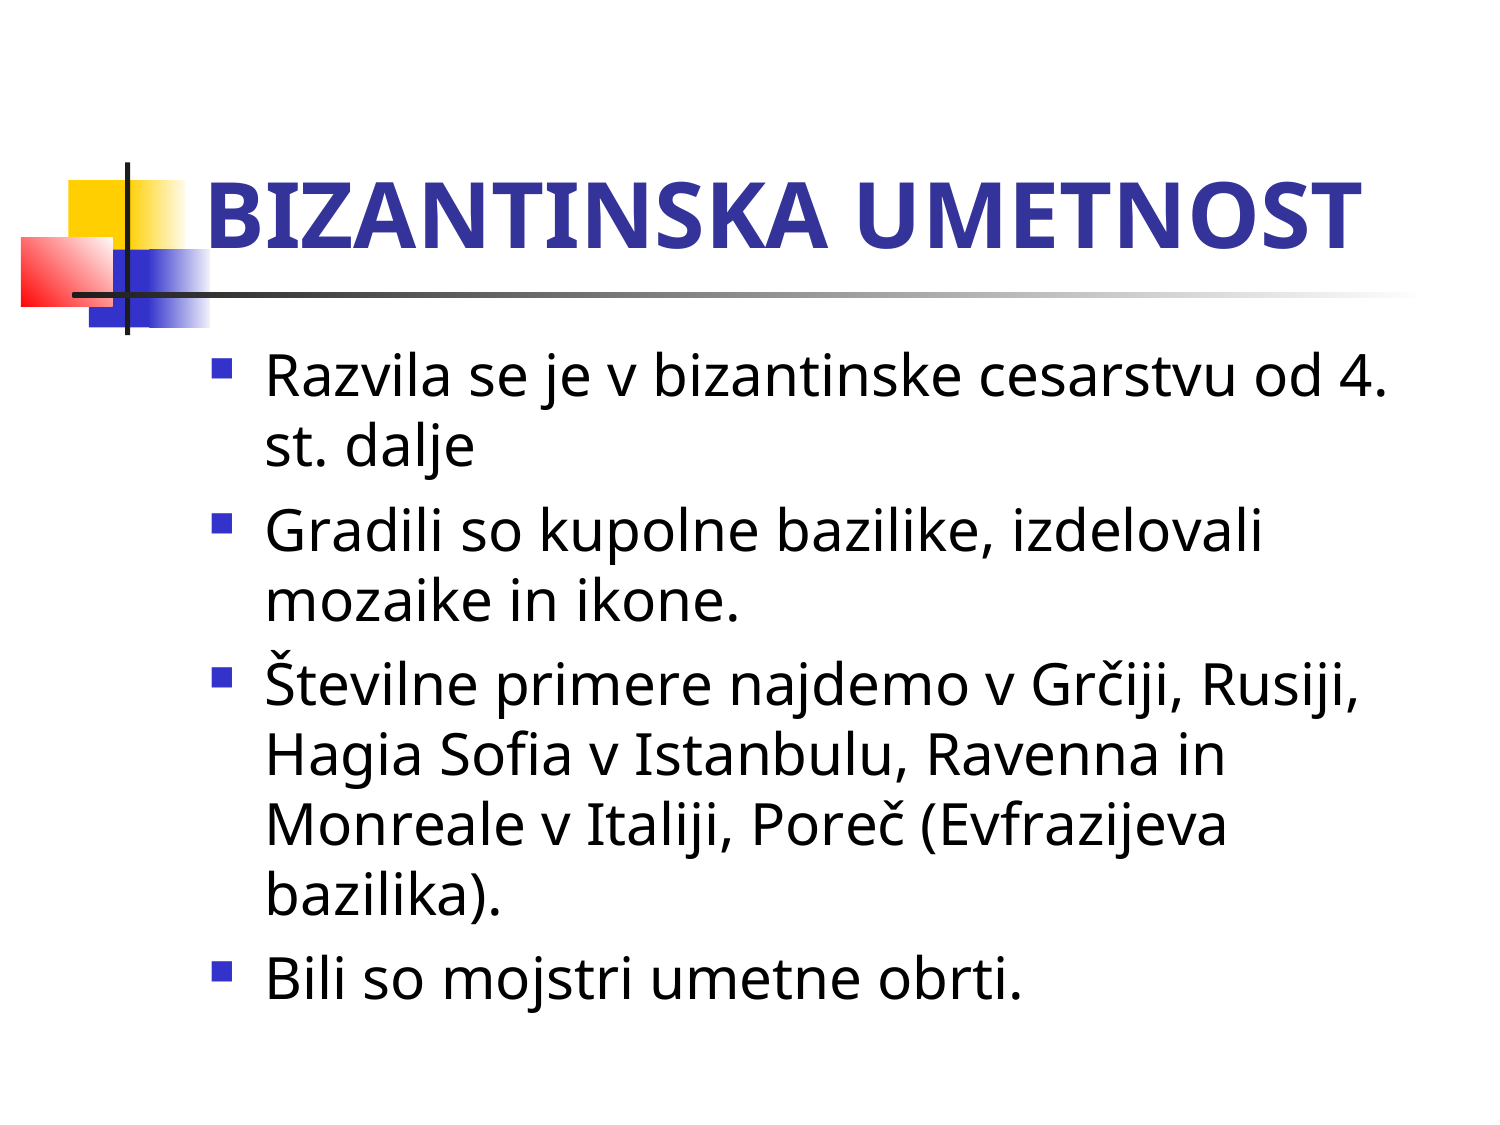

# BIZANTINSKA UMETNOST
Razvila se je v bizantinske cesarstvu od 4. st. dalje
Gradili so kupolne bazilike, izdelovali mozaike in ikone.
Številne primere najdemo v Grčiji, Rusiji, Hagia Sofia v Istanbulu, Ravenna in Monreale v Italiji, Poreč (Evfrazijeva bazilika).
Bili so mojstri umetne obrti.